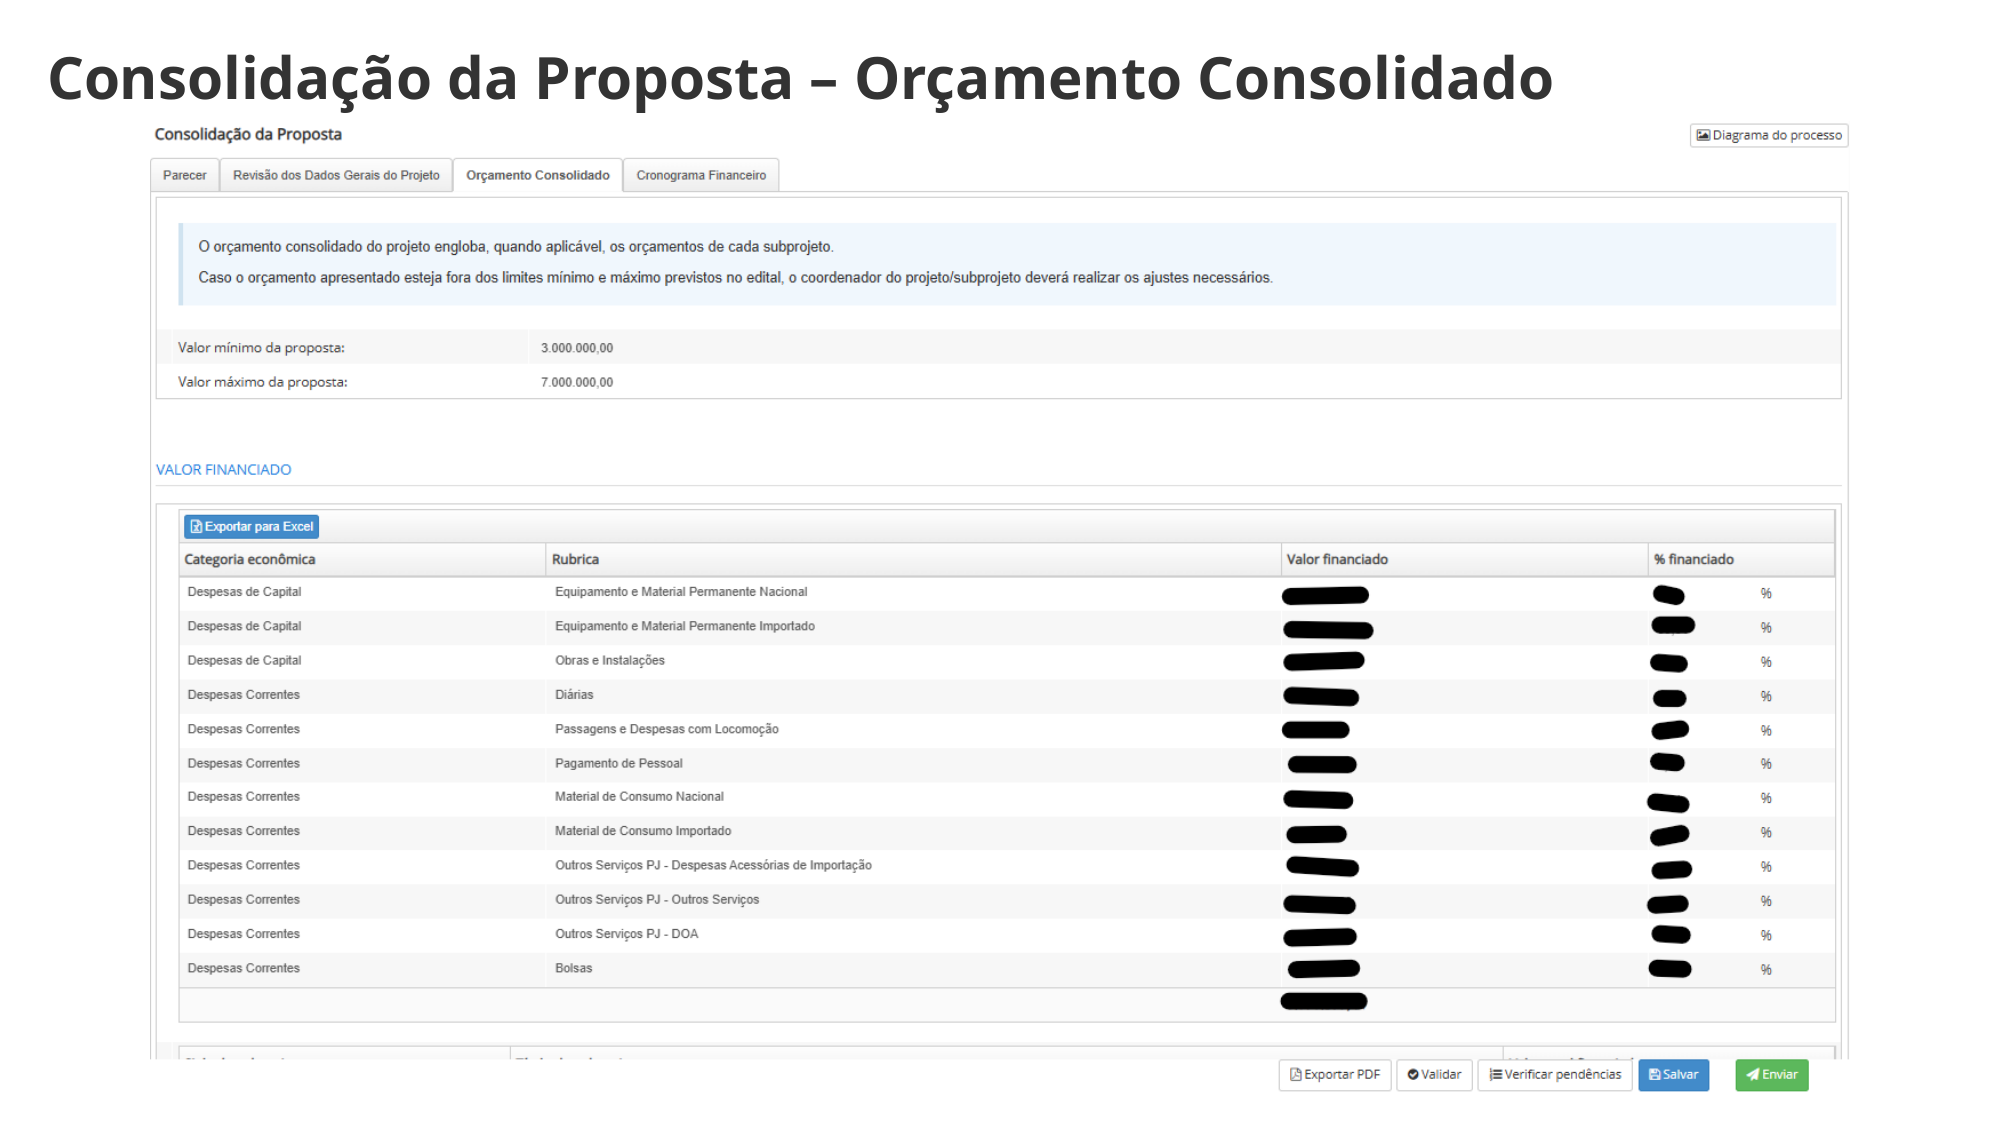

# Consolidação da Proposta – Orçamento Consolidado